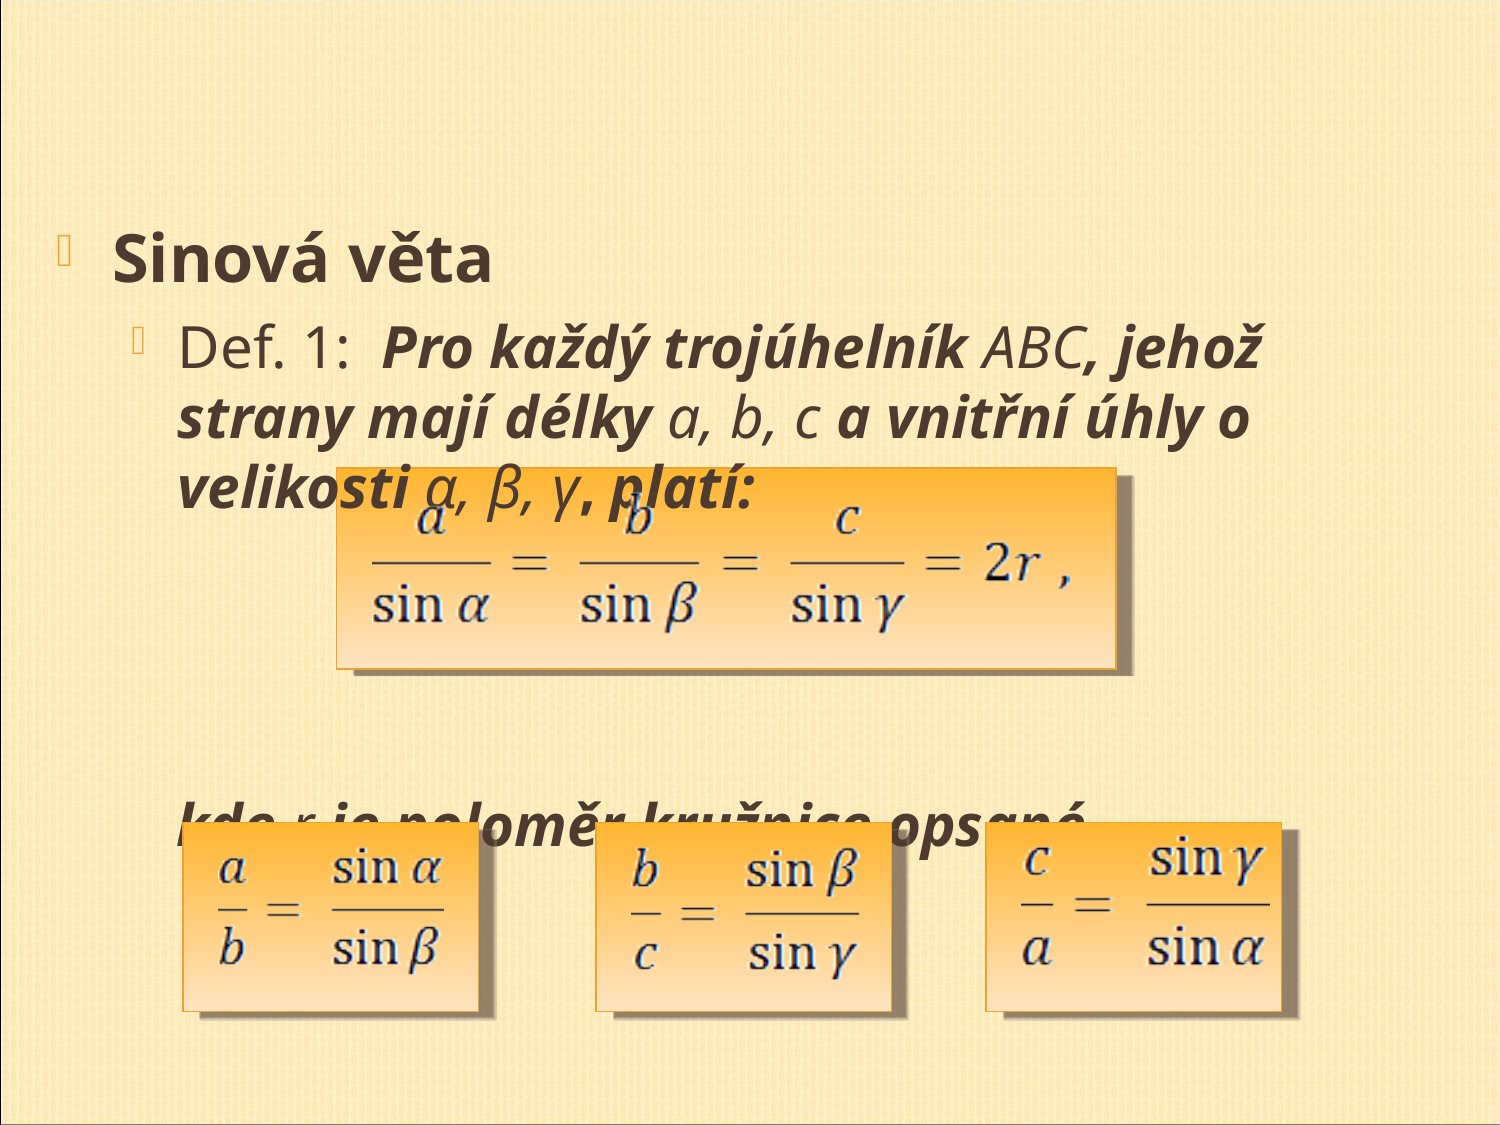

# Sinová věta
Def. 1: Pro každý trojúhelník ABC, jehož strany mají délky a, b, c a vnitřní úhly o velikosti α, β, γ, platí:
 kde r je poloměr kružnice opsané.